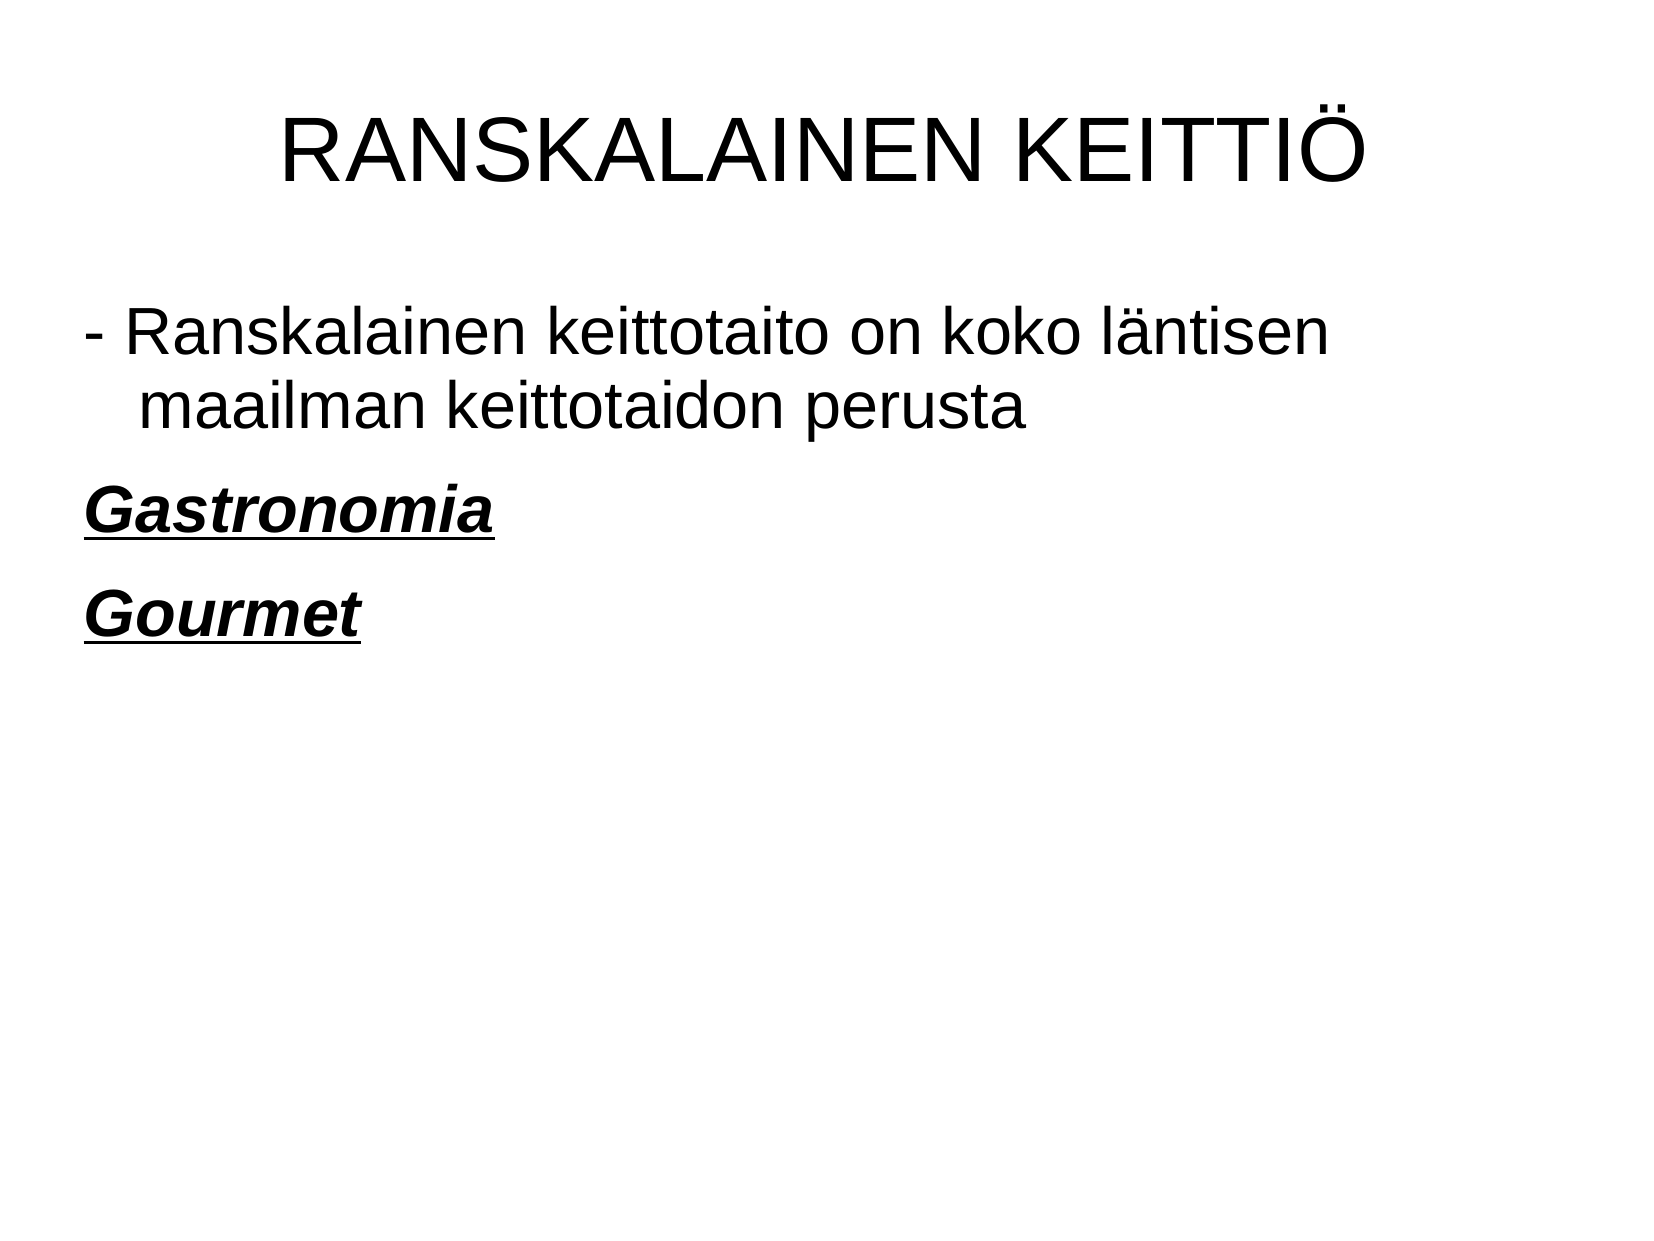

# RANSKALAINEN KEITTIÖ
- Ranskalainen keittotaito on koko läntisen maailman keittotaidon perusta
Gastronomia
Gourmet